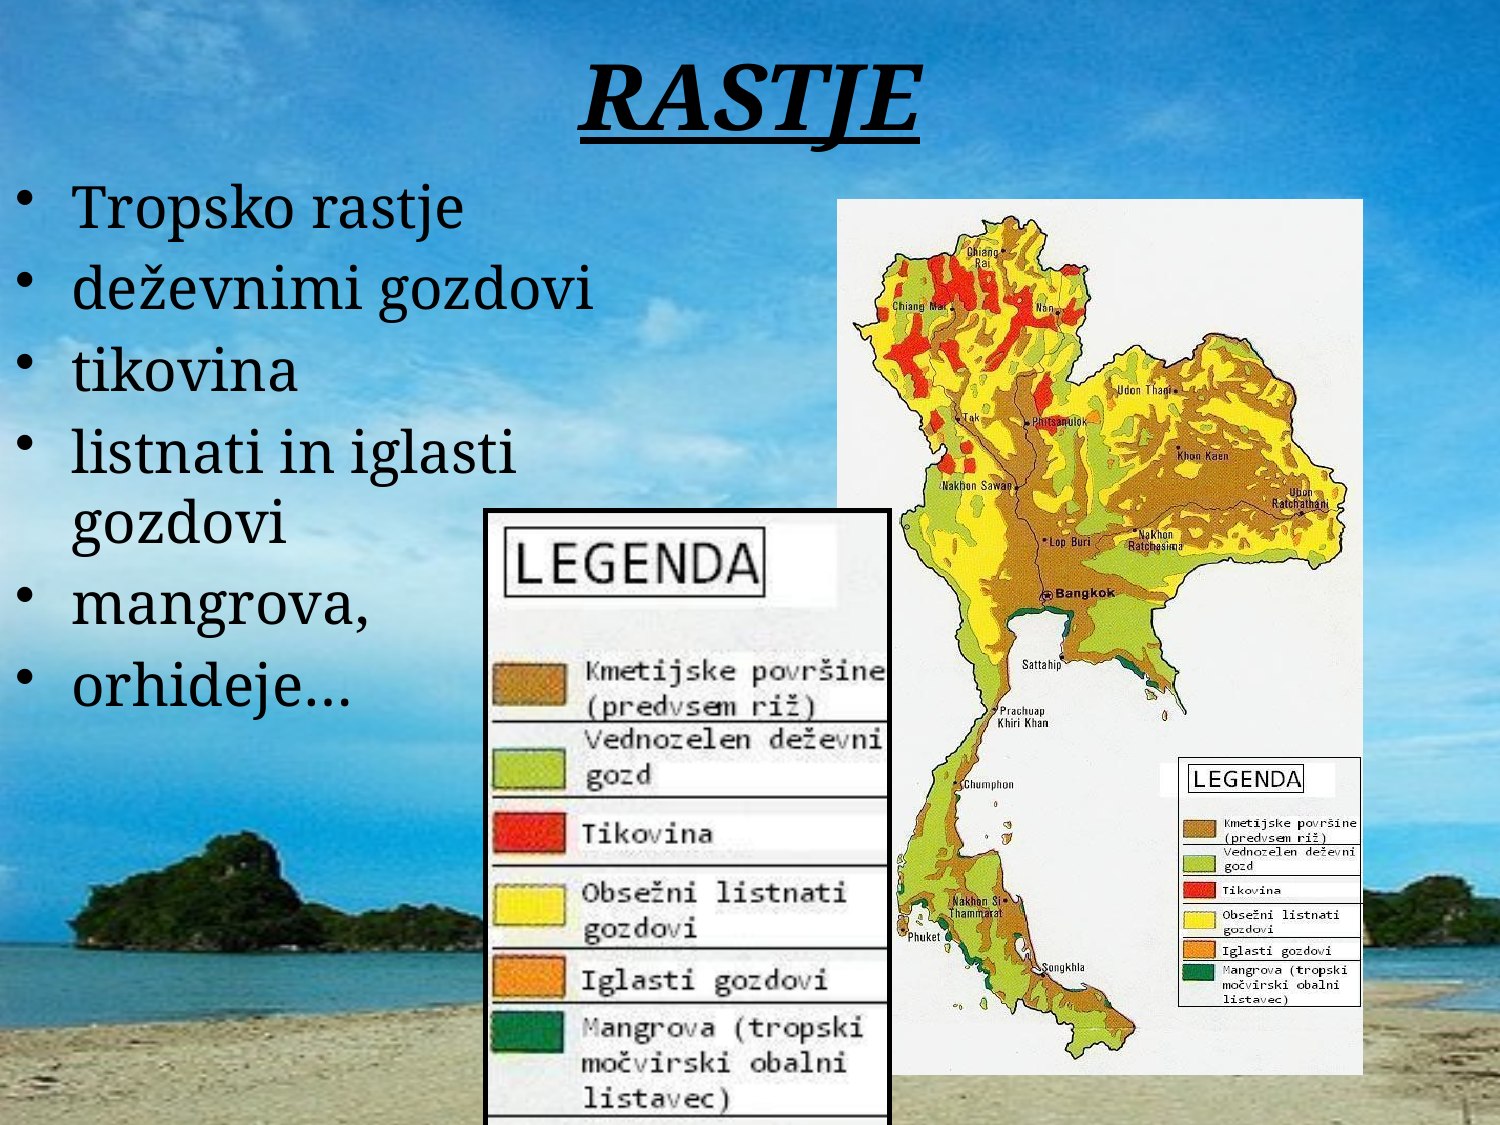

# RASTJE
Tropsko rastje
deževnimi gozdovi
tikovina
listnati in iglasti gozdovi
mangrova,
orhideje…